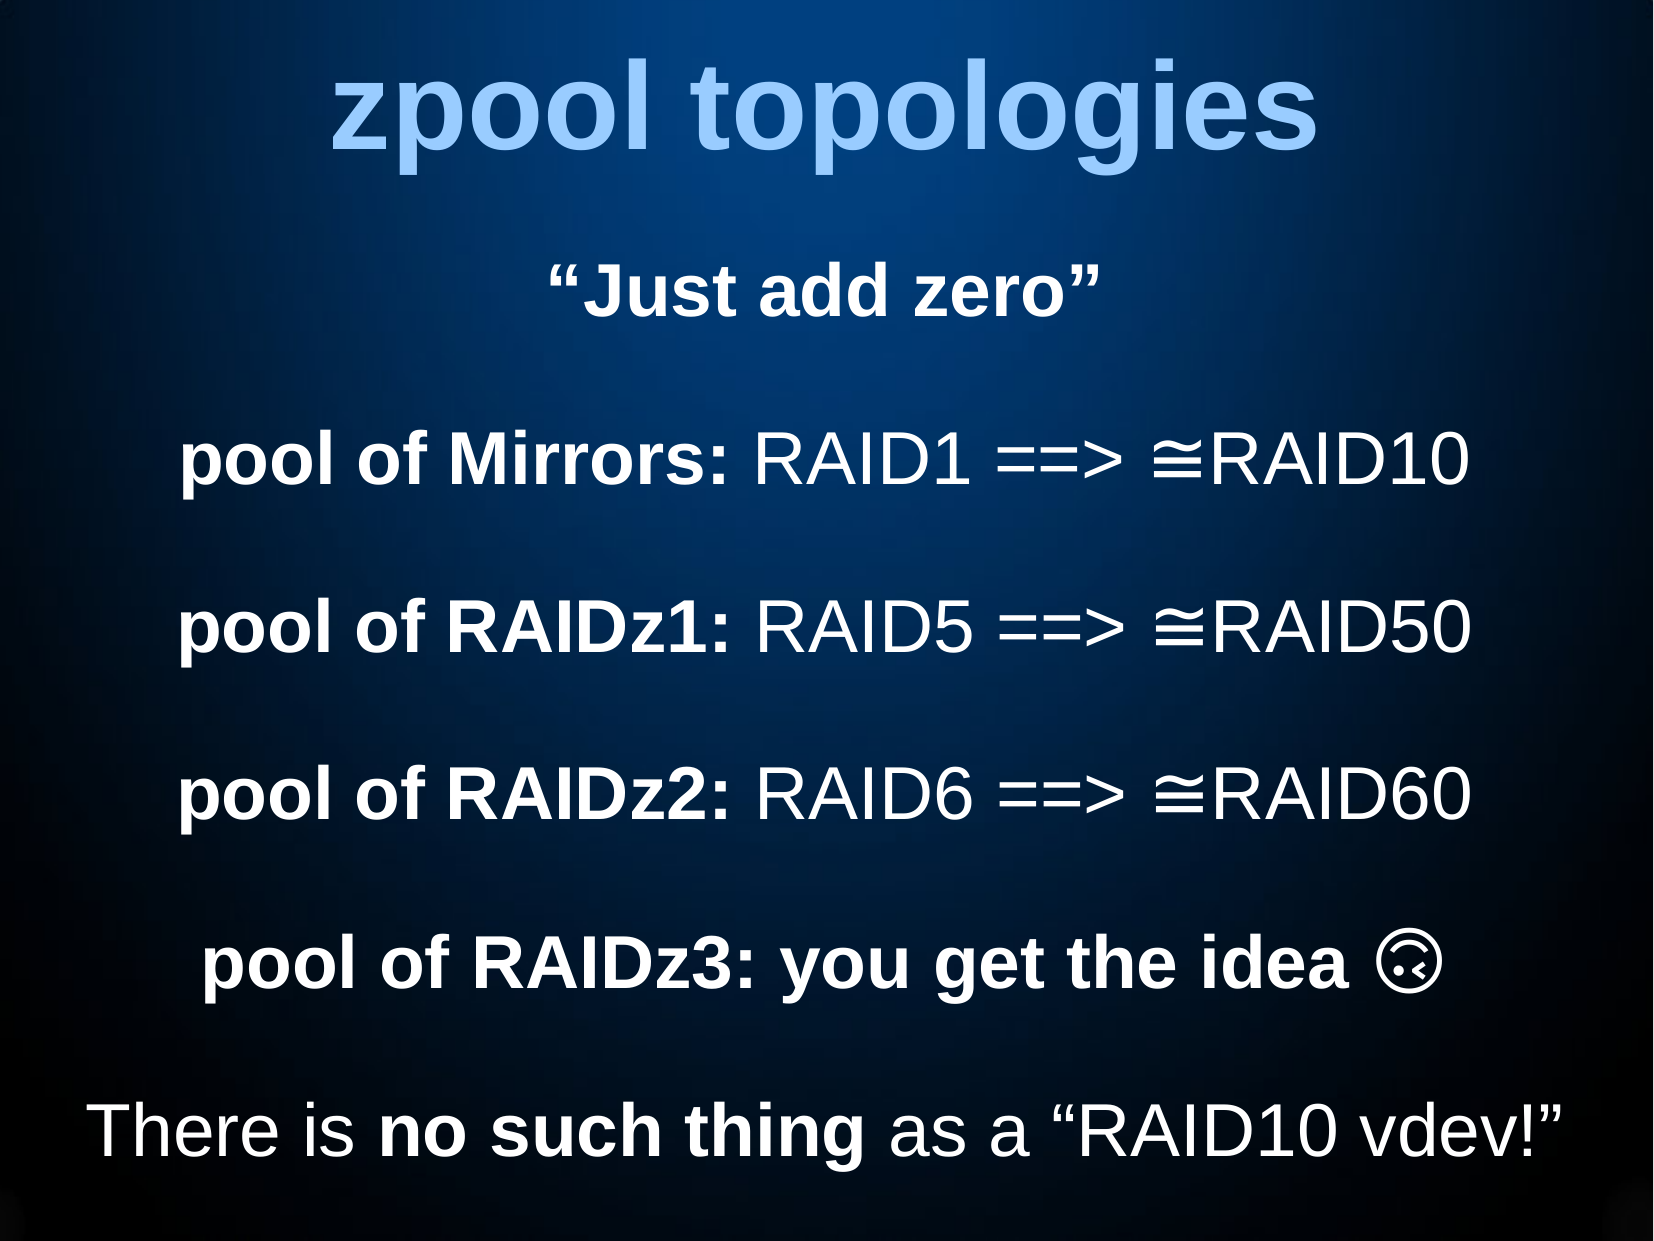

# zpool topologies
“Just add zero”
pool of Mirrors: RAID1 ==> ≅RAID10
pool of RAIDz1: RAID5 ==> ≅RAID50
pool of RAIDz2: RAID6 ==> ≅RAID60
pool of RAIDz3: you get the idea 🙃
There is no such thing as a “RAID10 vdev!”